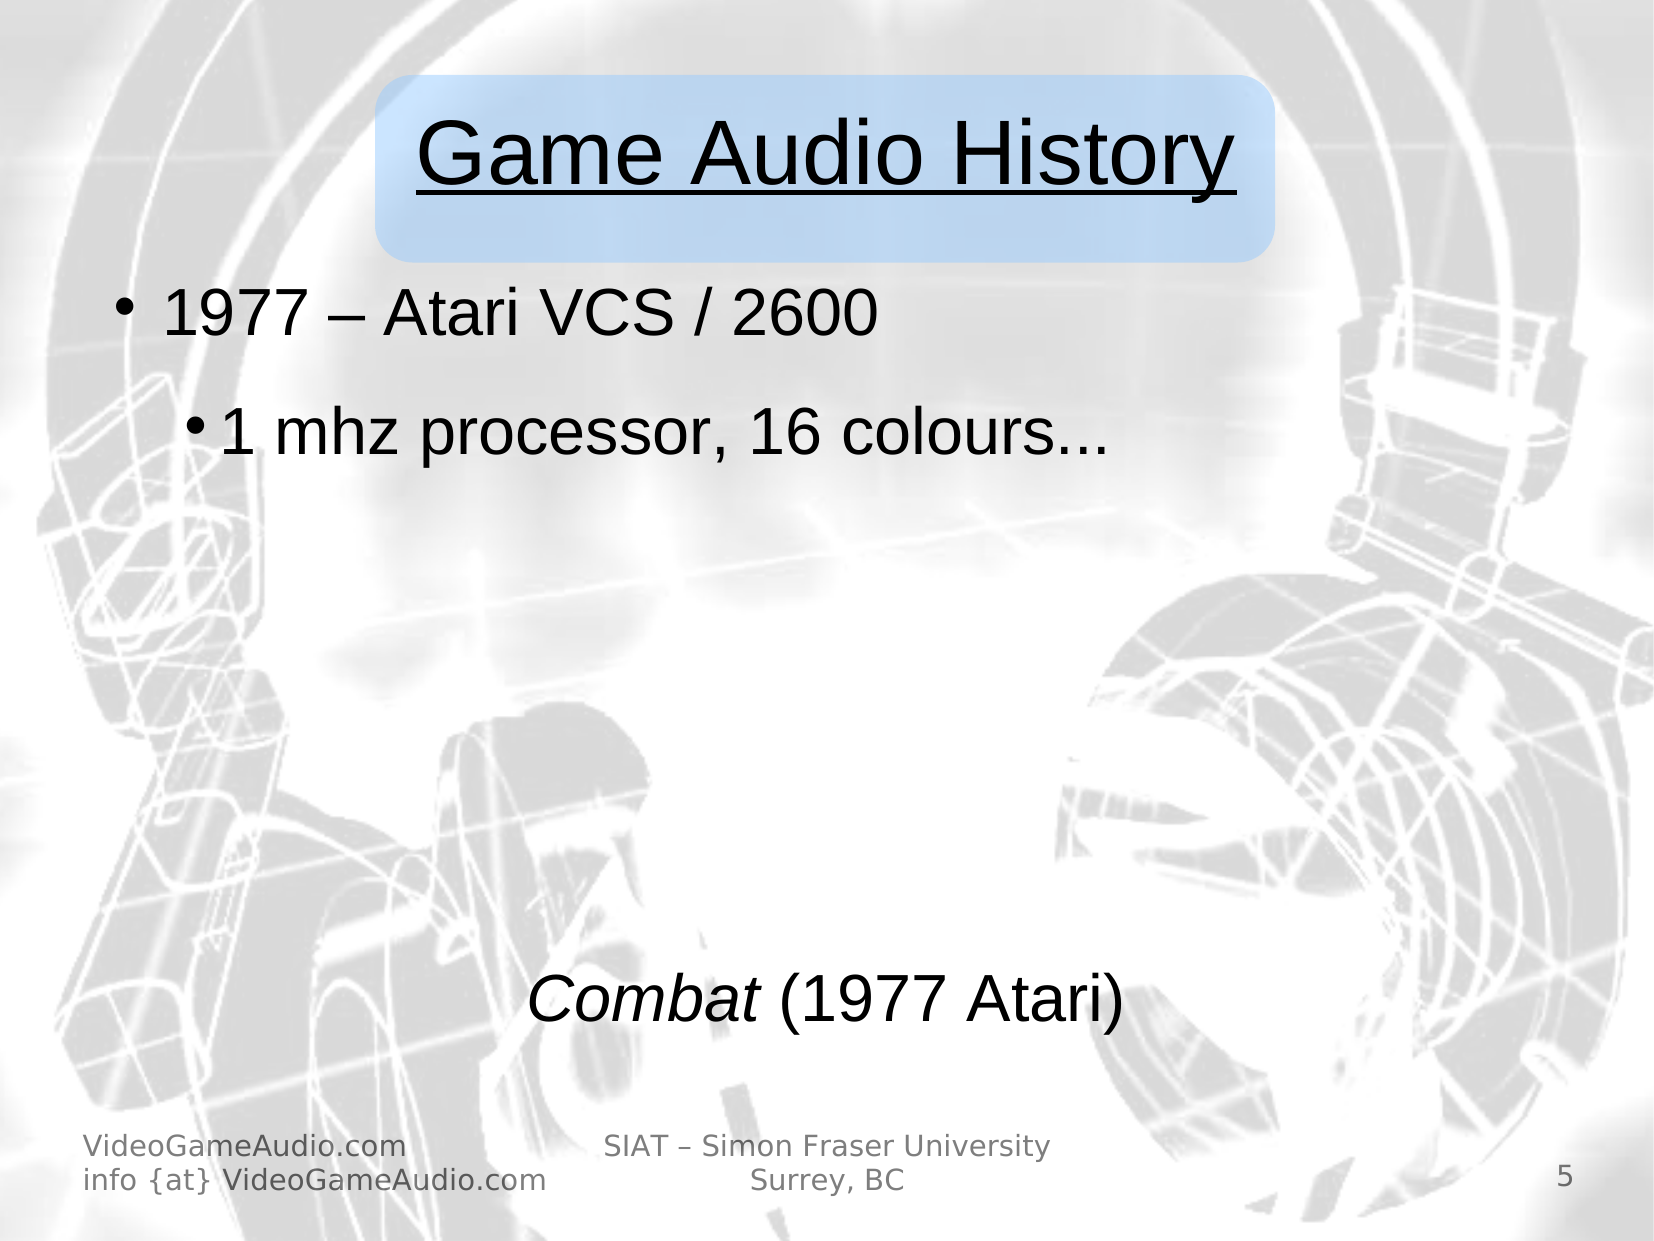

# Game Audio History
 1977 – Atari VCS / 2600
1 mhz processor, 16 colours...
Combat (1977 Atari)
5